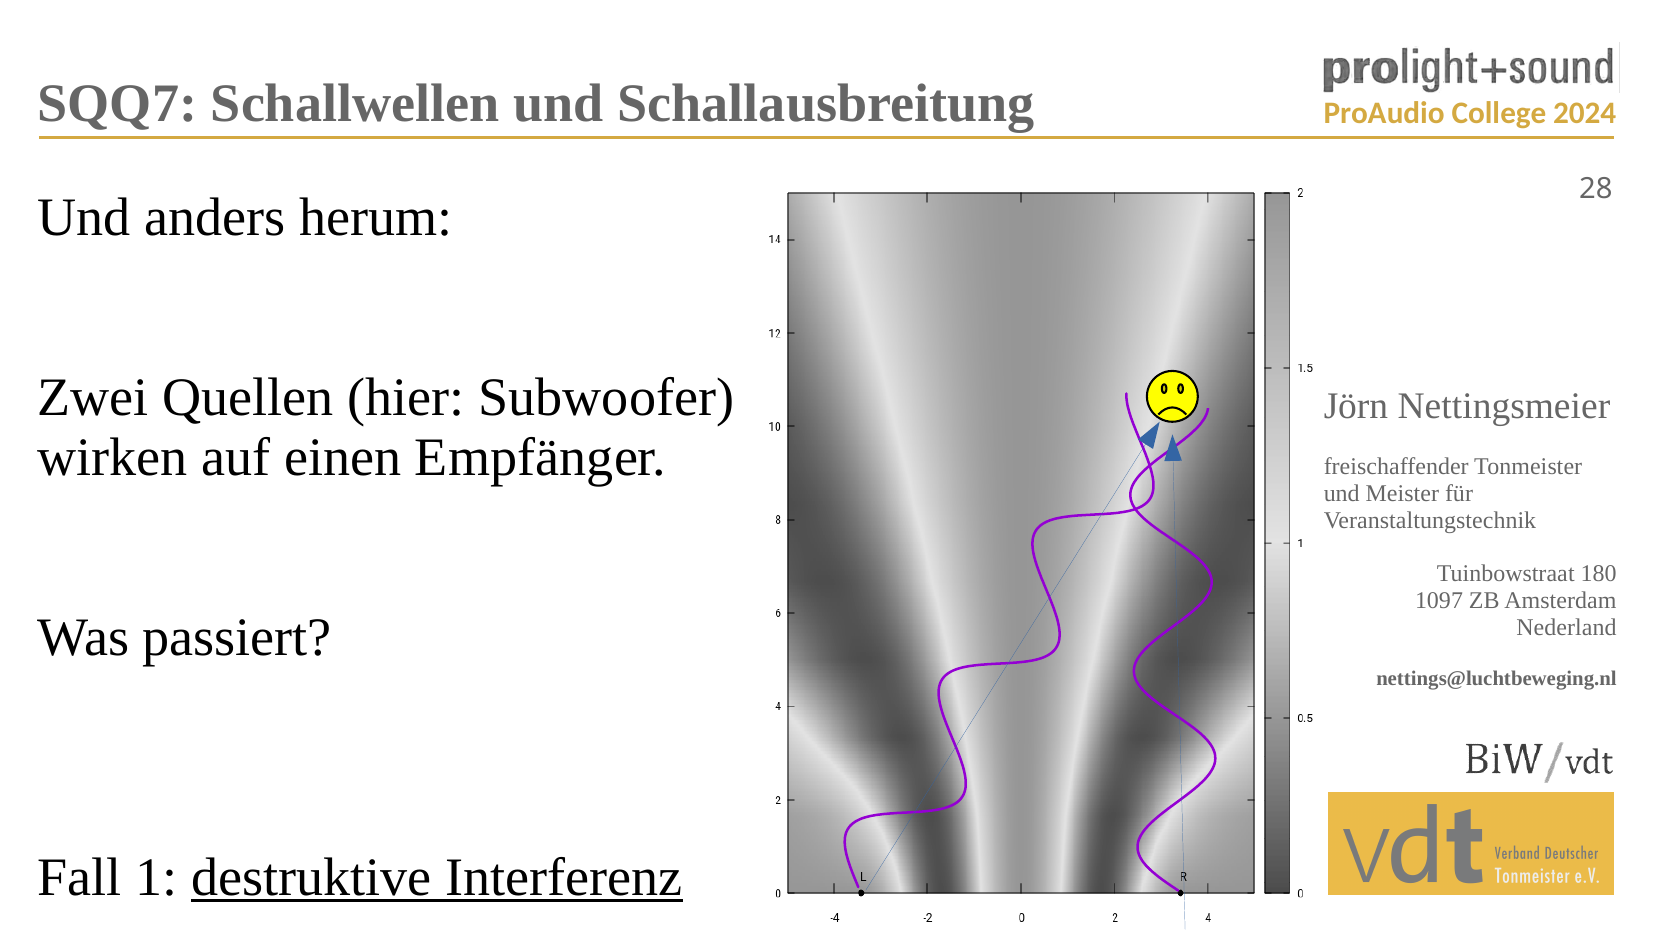

# SQQ7: Schallwellen und Schallausbreitung
28
Und anders herum:
Zwei Quellen (hier: Subwoofer)
wirken auf einen Empfänger.
Was passiert?
Fall 1: destruktive Interferenz